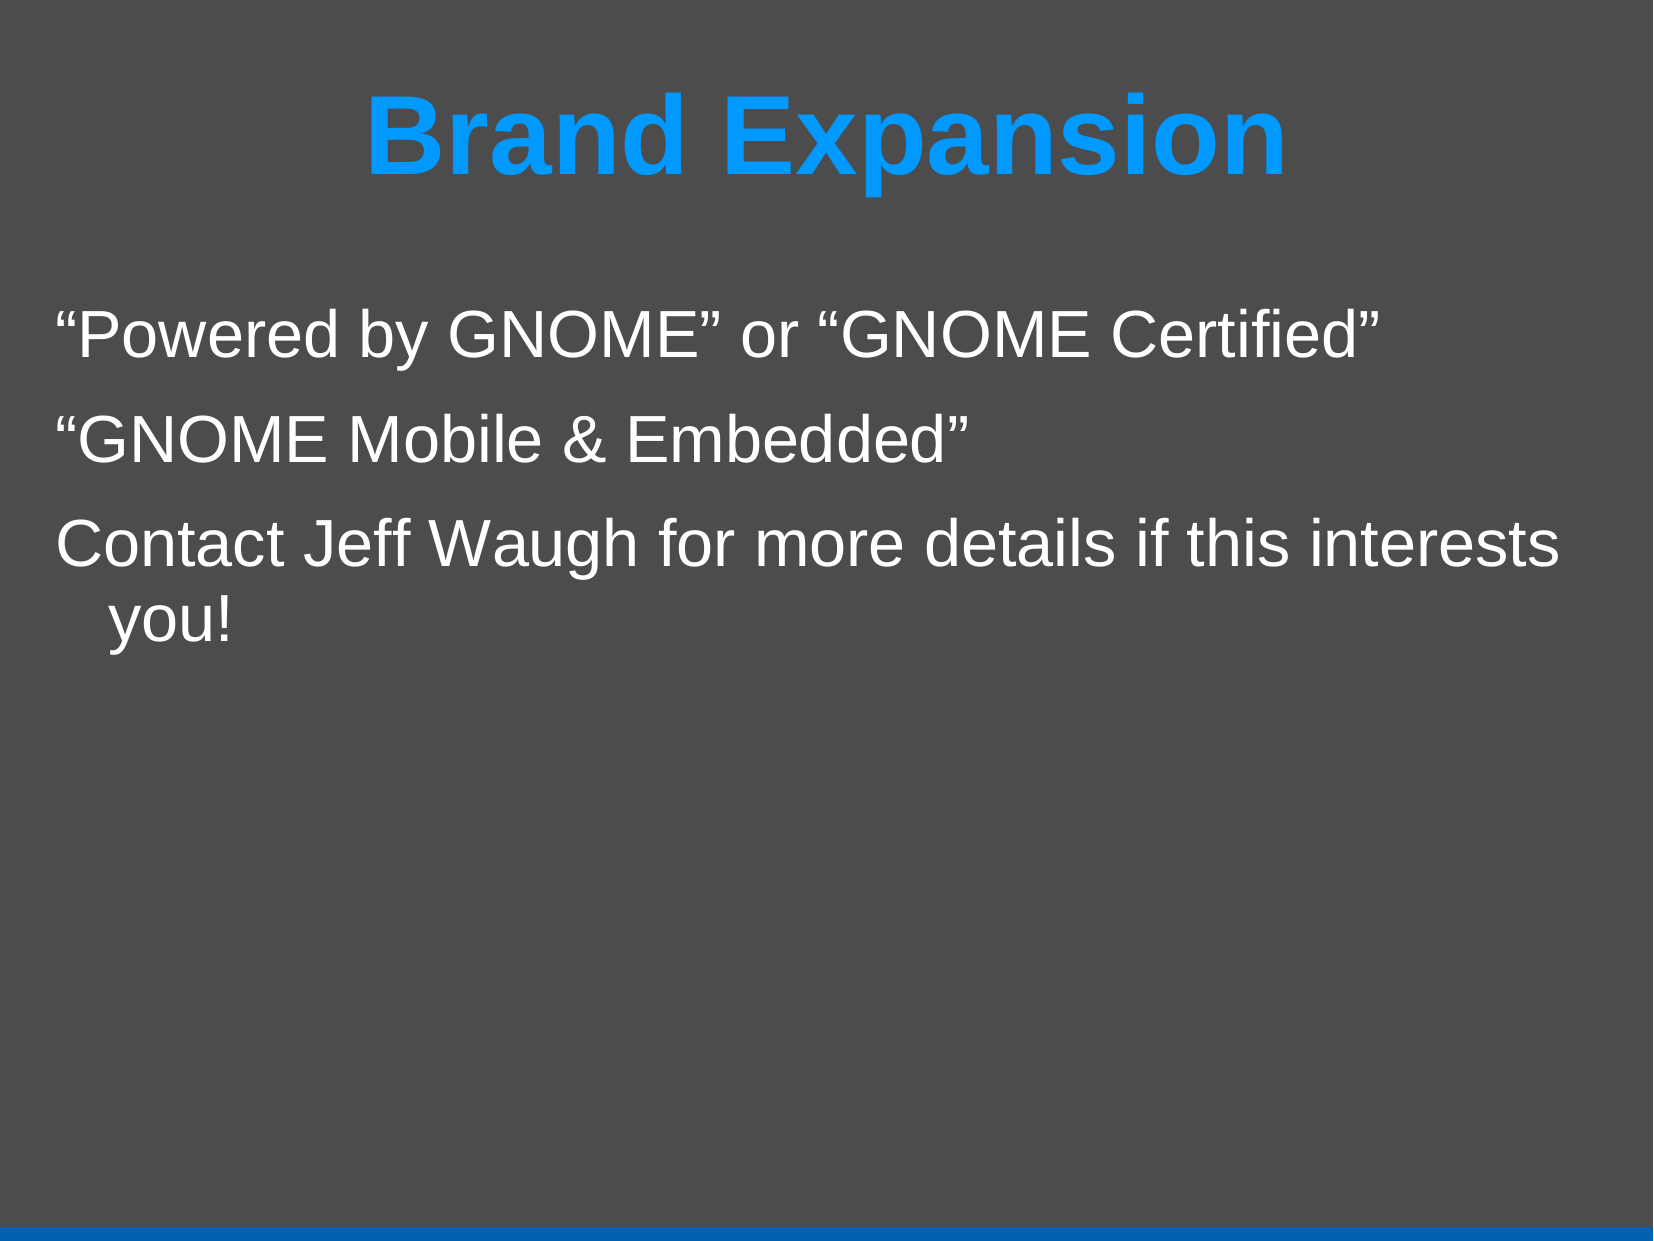

# Brand Expansion
“Powered by GNOME” or “GNOME Certified”
“GNOME Mobile & Embedded”
Contact Jeff Waugh for more details if this interests you!